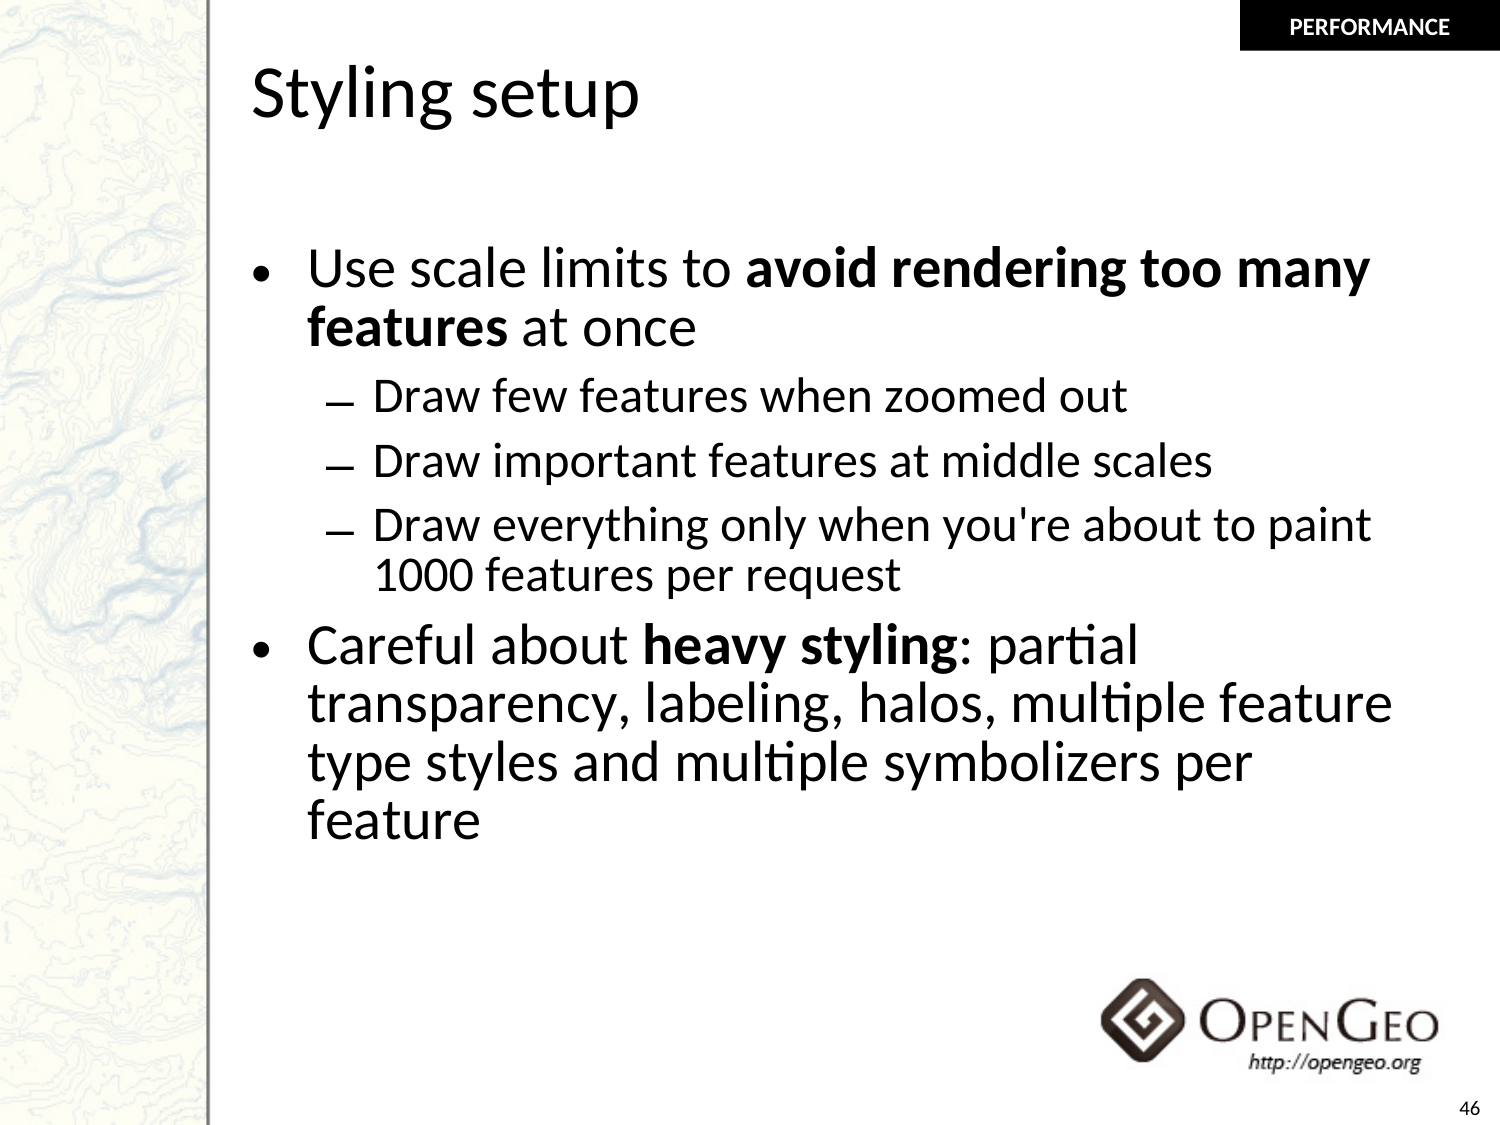

PERFORMANCE
# Styling setup
Use scale limits to avoid rendering too many features at once
Draw few features when zoomed out
Draw important features at middle scales
Draw everything only when you're about to paint 1000 features per request
Careful about heavy styling: partial transparency, labeling, halos, multiple feature type styles and multiple symbolizers per feature